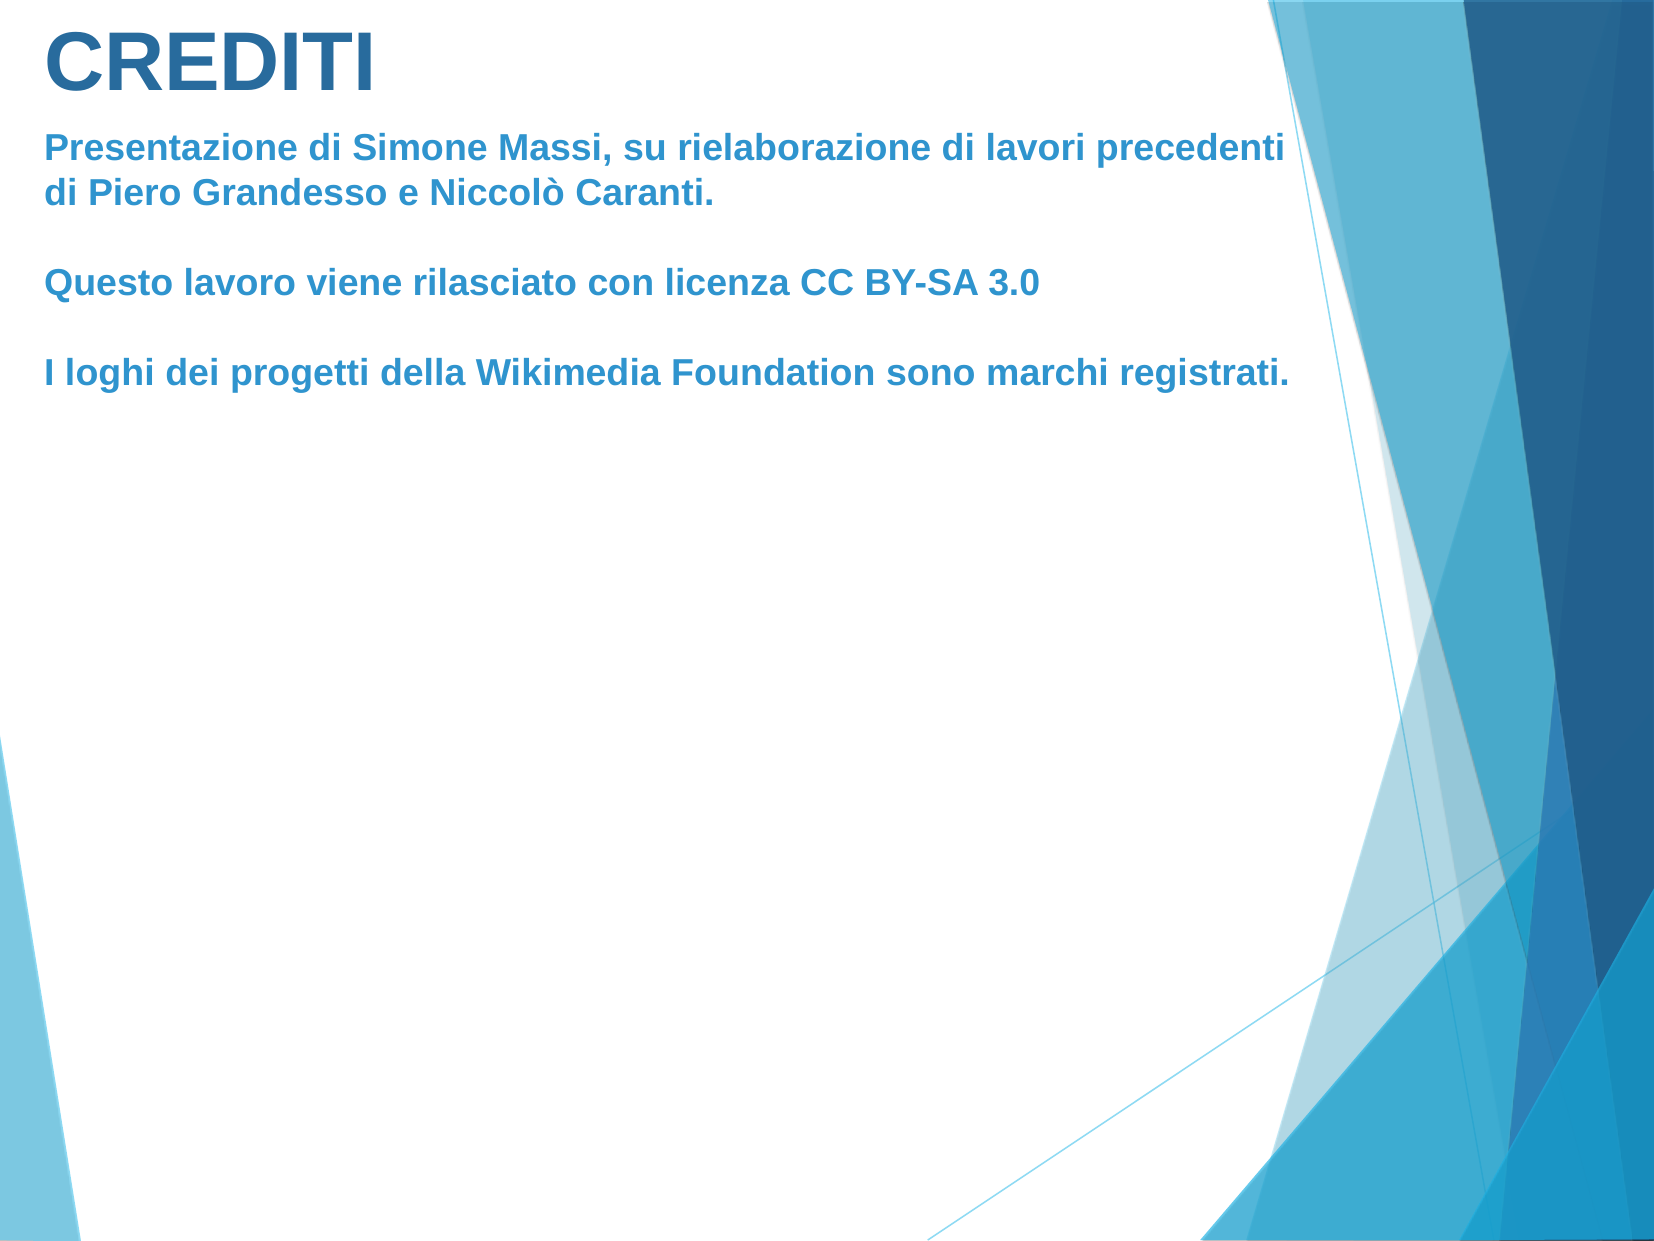

CREDITI
Presentazione di Simone Massi, su rielaborazione di lavori precedenti di Piero Grandesso e Niccolò Caranti.
Questo lavoro viene rilasciato con licenza CC BY-SA 3.0
I loghi dei progetti della Wikimedia Foundation sono marchi registrati.